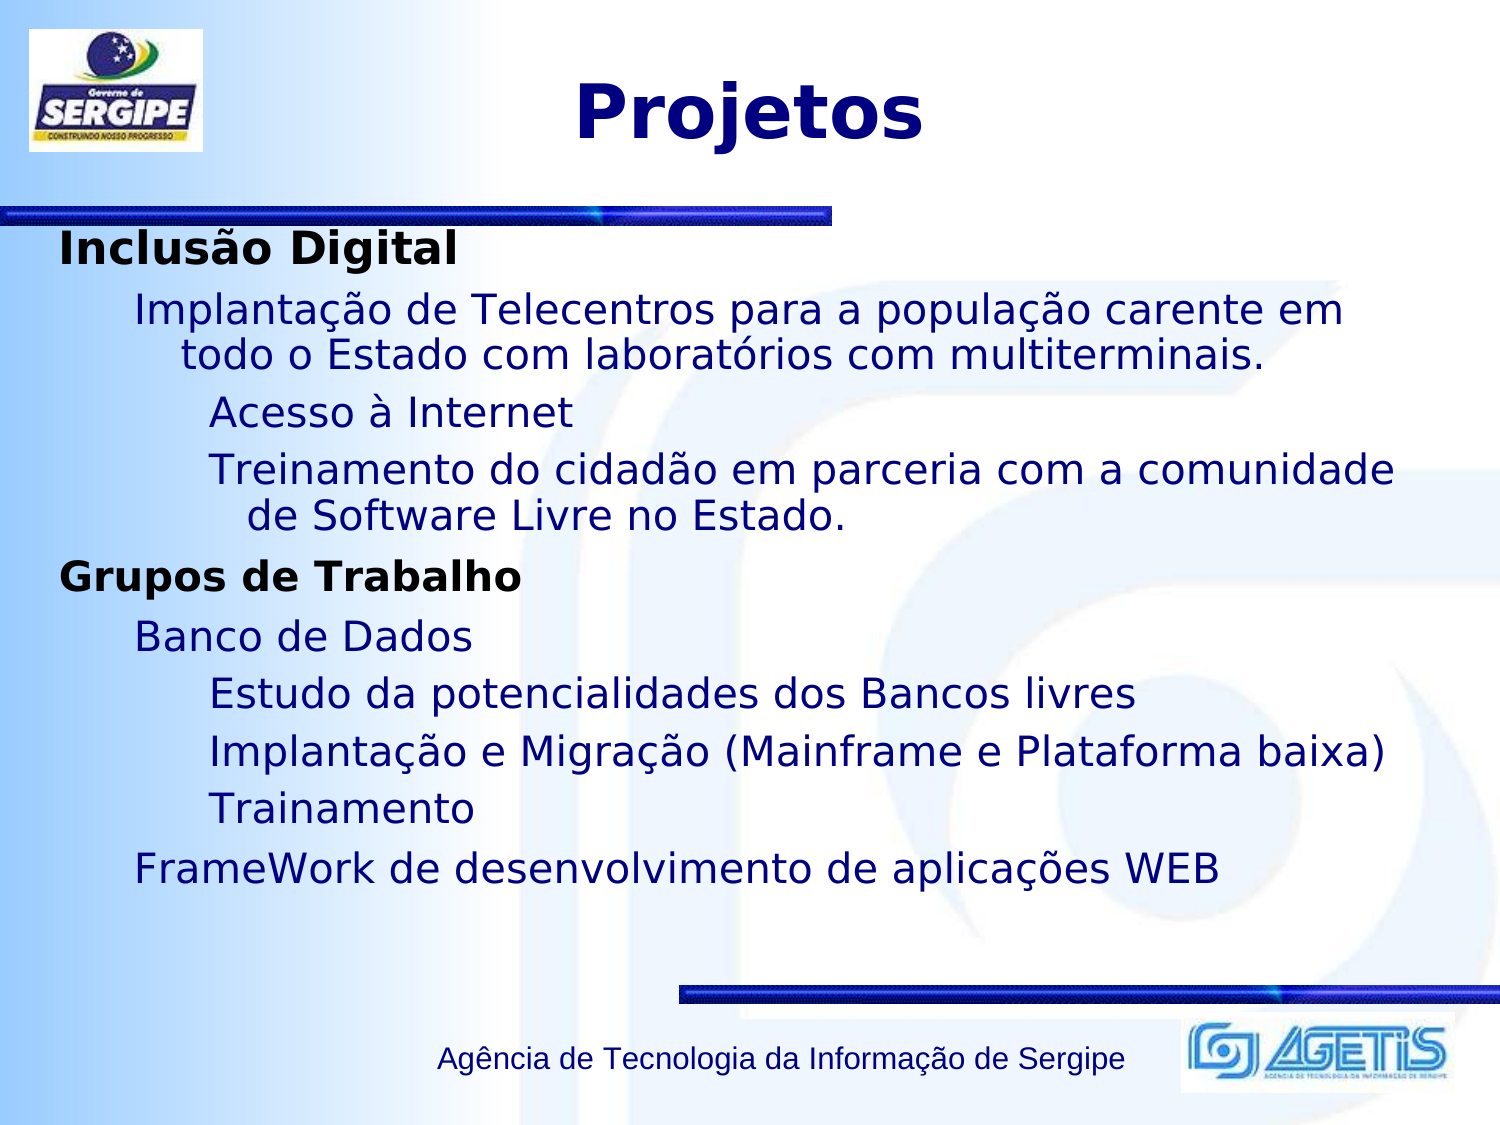

# Projetos
Inclusão Digital
Implantação de Telecentros para a população carente em todo o Estado com laboratórios com multiterminais.
Acesso à Internet
Treinamento do cidadão em parceria com a comunidade de Software Livre no Estado.
Grupos de Trabalho
Banco de Dados
Estudo da potencialidades dos Bancos livres
Implantação e Migração (Mainframe e Plataforma baixa)
Trainamento
FrameWork de desenvolvimento de aplicações WEB
Agência de Tecnologia da Informação de Sergipe